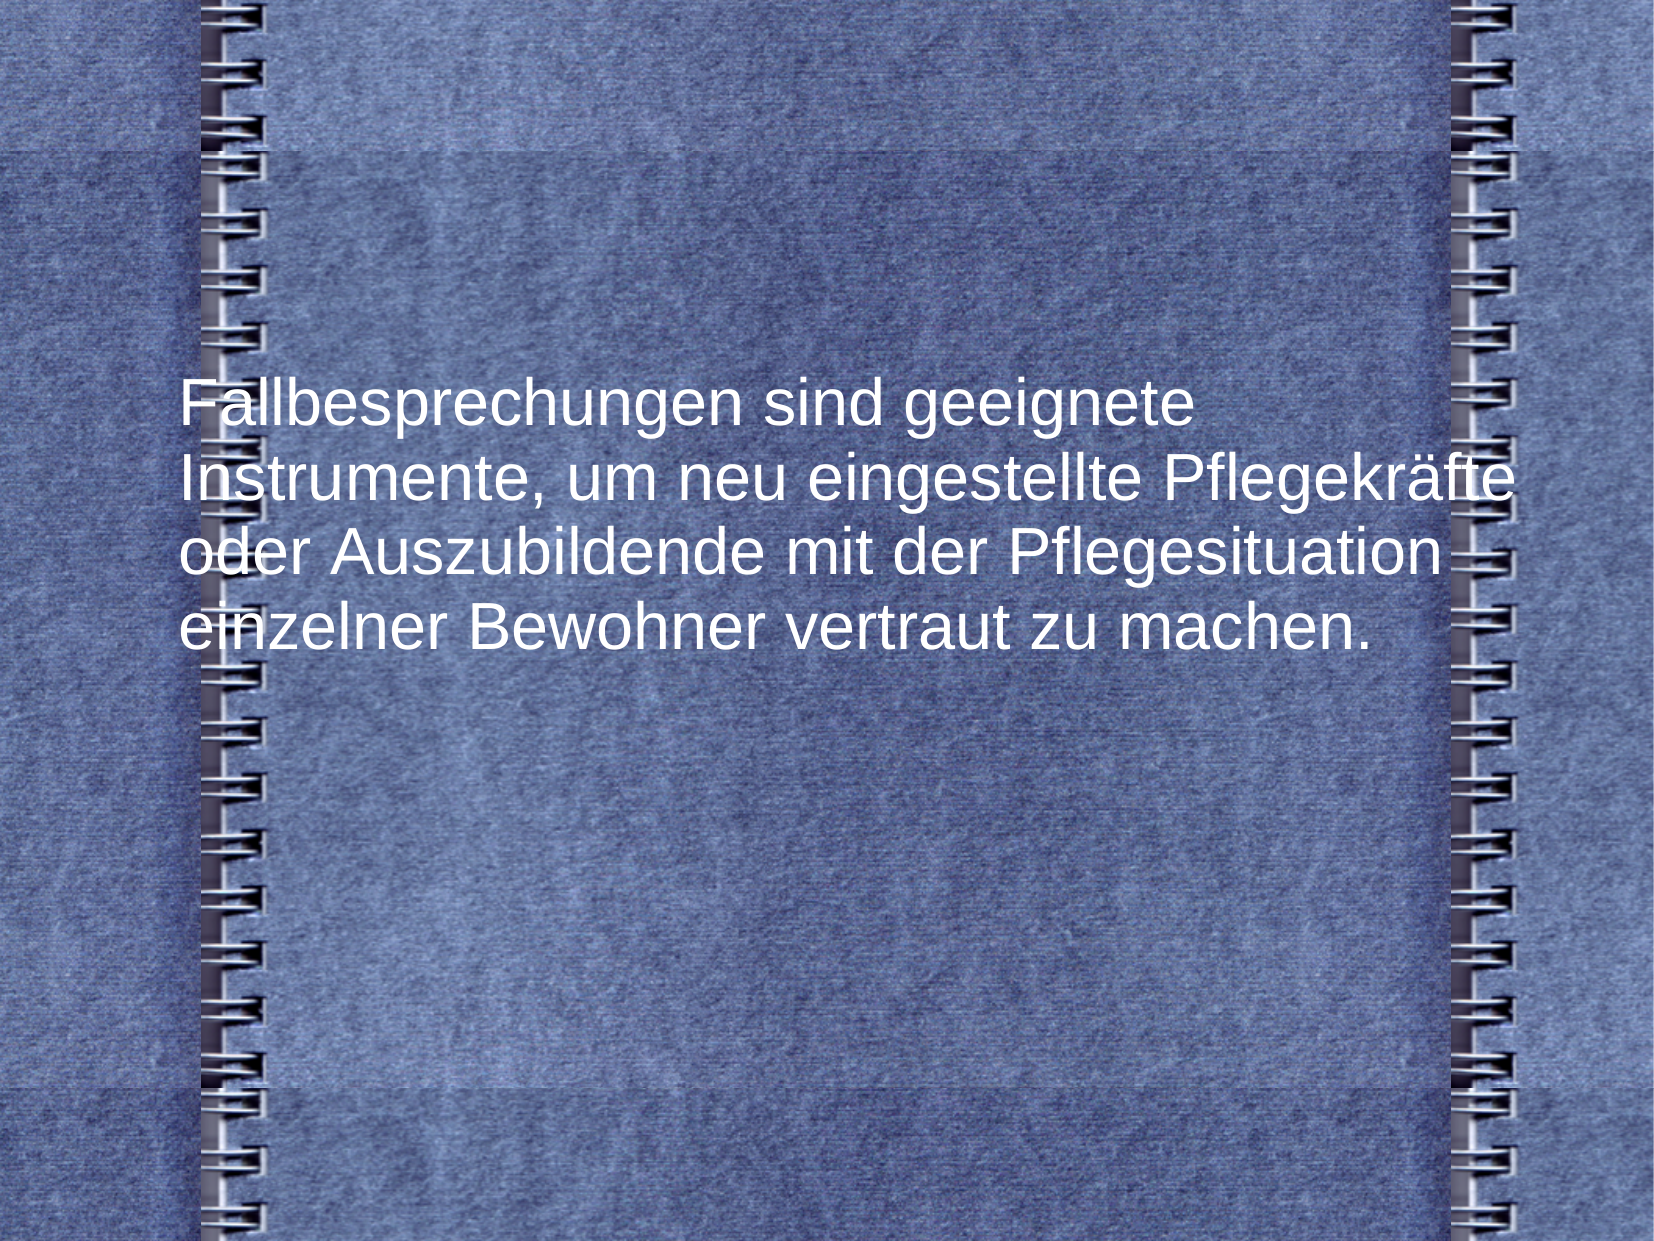

# Fallbesprechungen sind geeignete Instrumente, um neu eingestellte Pflegekräfte oder Auszubildende mit der Pflegesituation einzelner Bewohner vertraut zu machen.